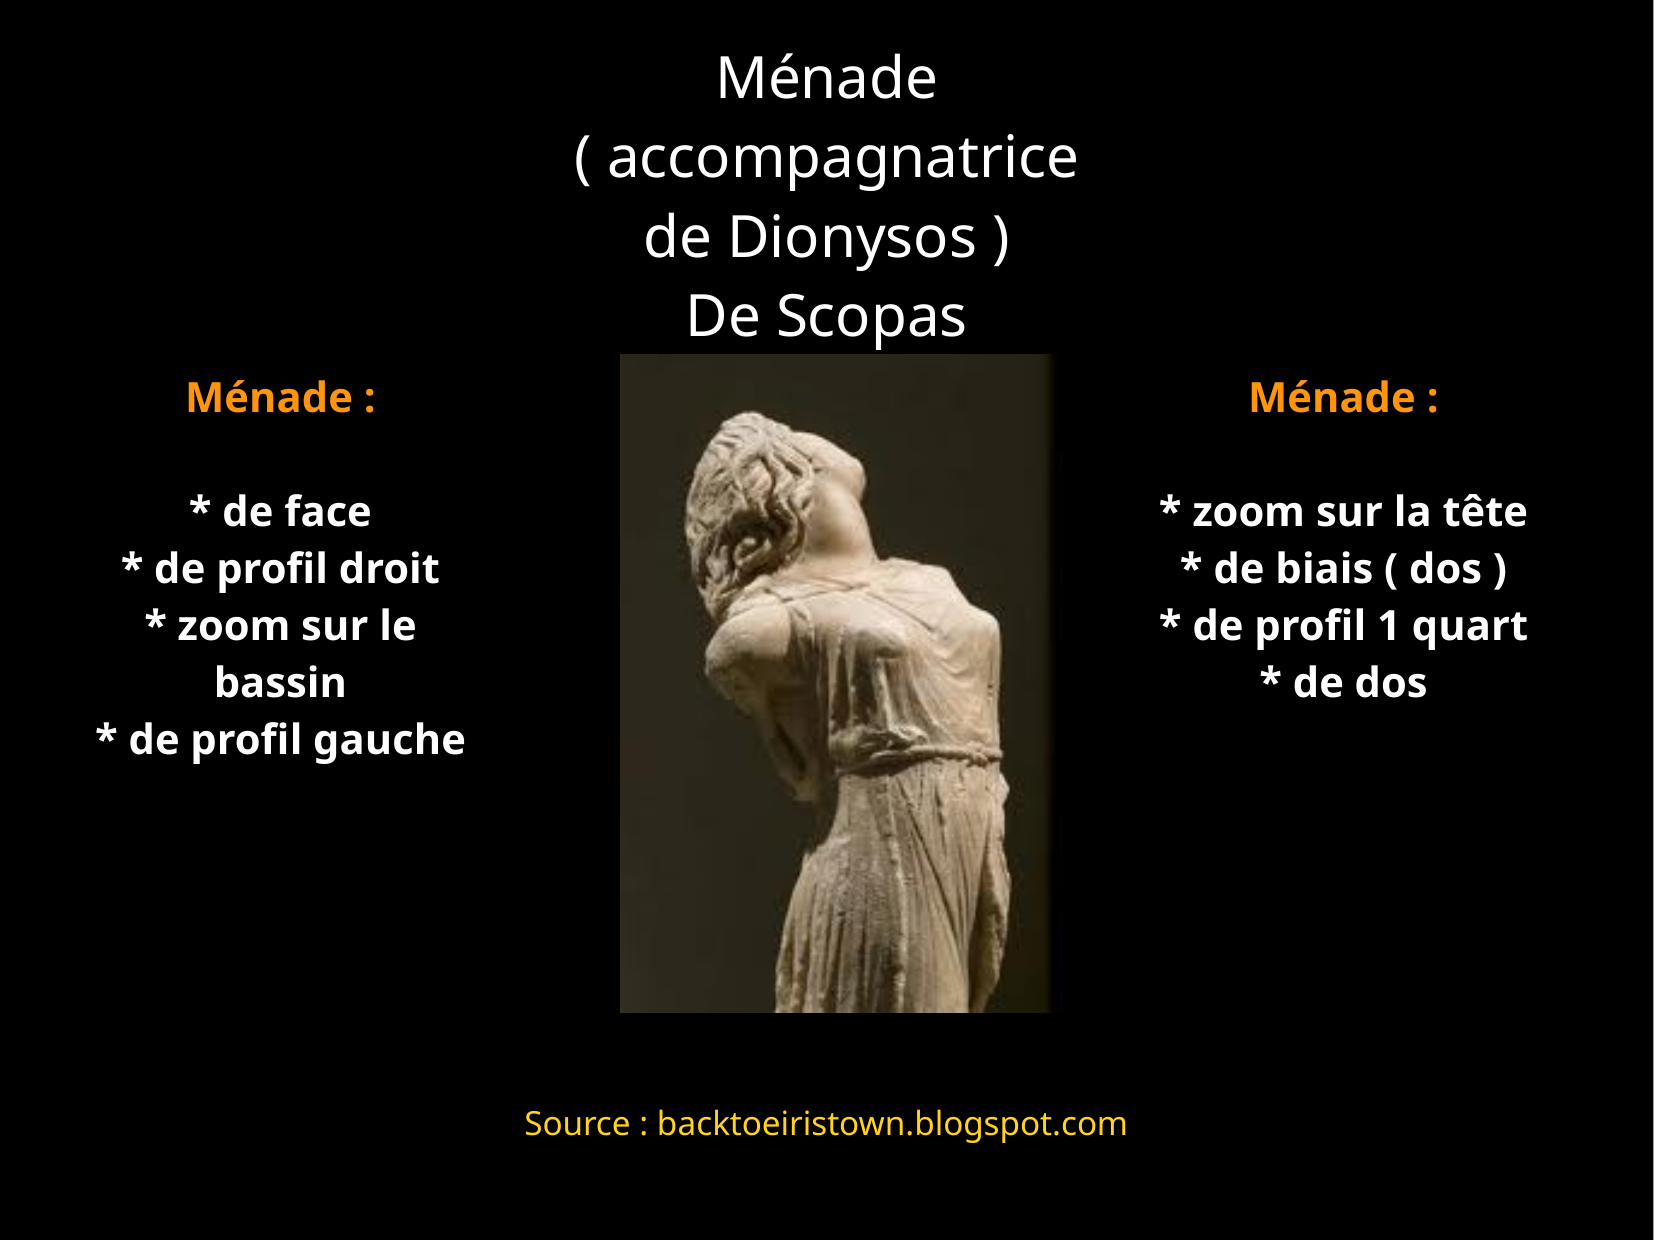

Ménade
( accompagnatrice de Dionysos )
De Scopas
Ménade :
* de face
* de profil droit
* zoom sur le bassin
* de profil gauche
Ménade :
* zoom sur la tête
* de biais ( dos )
* de profil 1 quart
* de dos
Source : backtoeiristown.blogspot.com